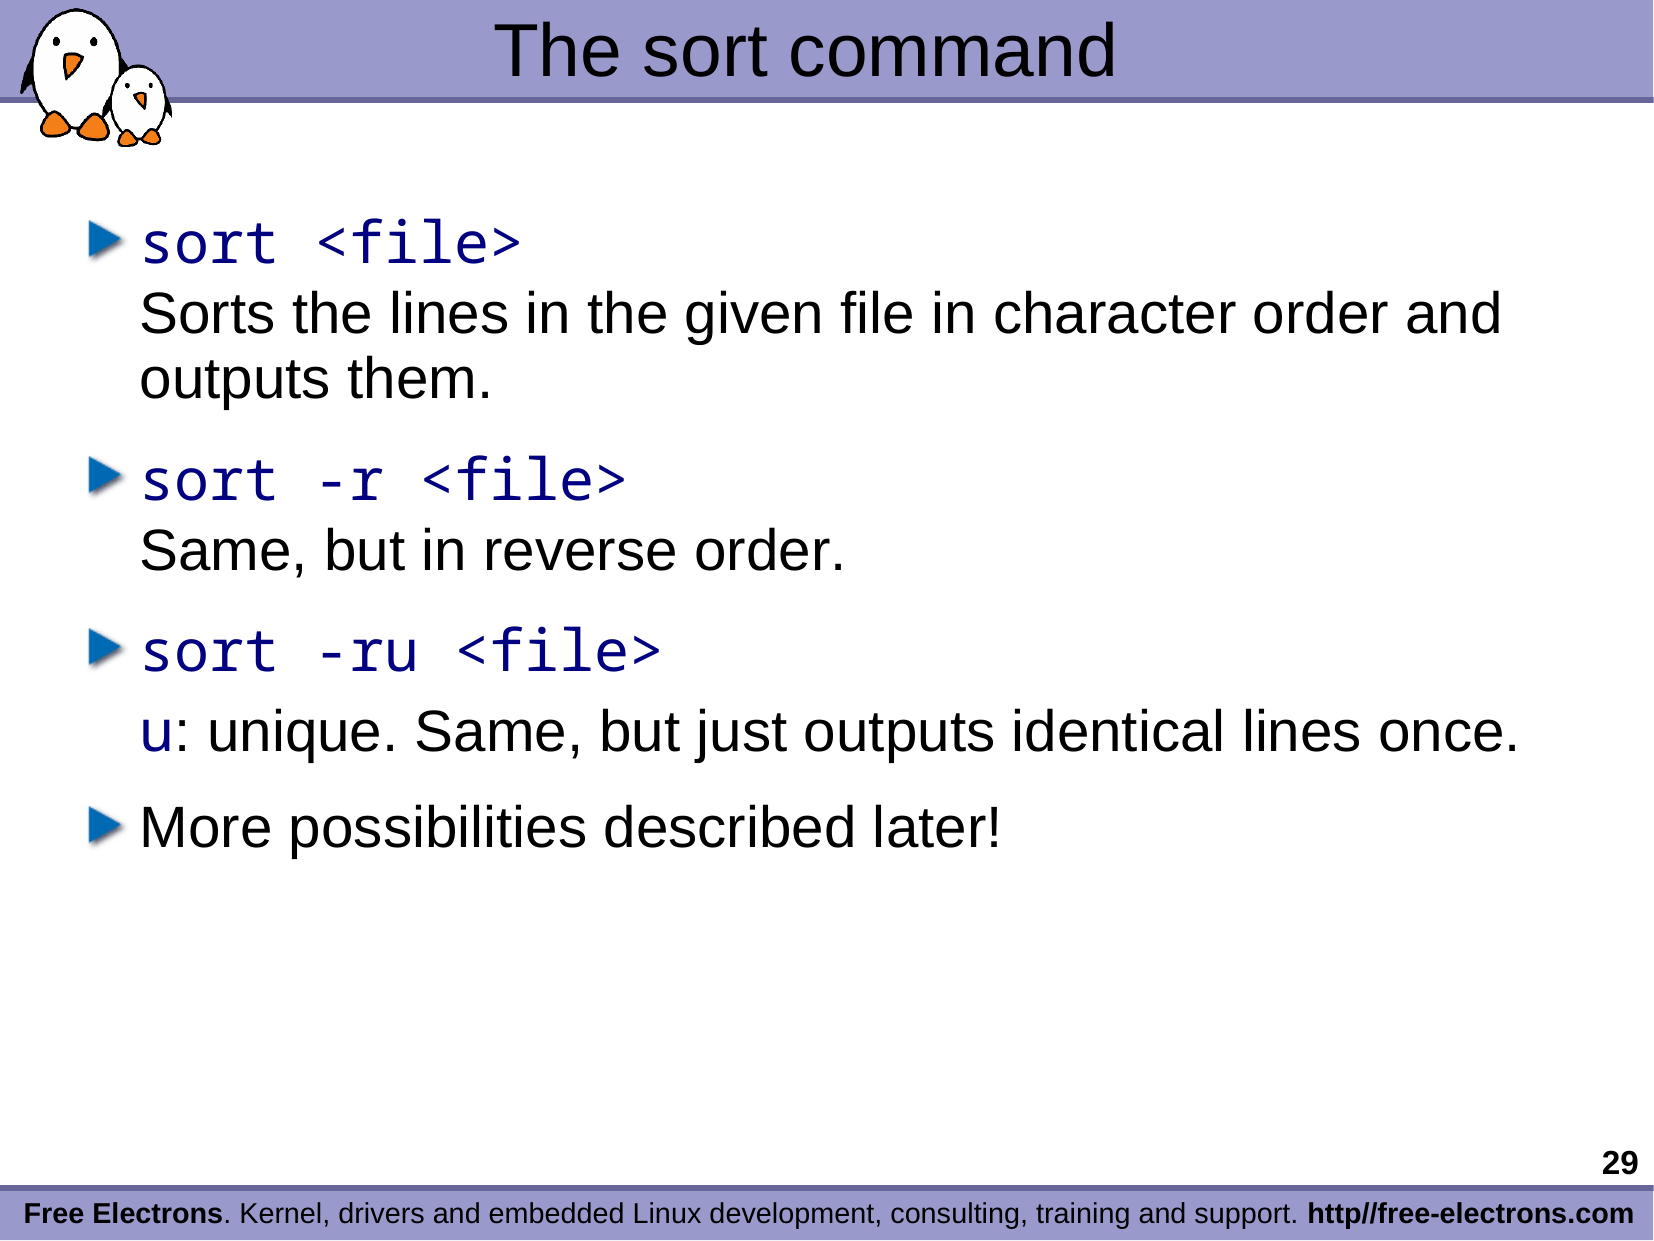

# The sort command
sort <file>
Sorts the lines in the given file in character order and outputs them.
sort -r <file>
Same, but in reverse order.
sort -ru <file>
u: unique. Same, but just outputs identical lines once.
More possibilities described later!